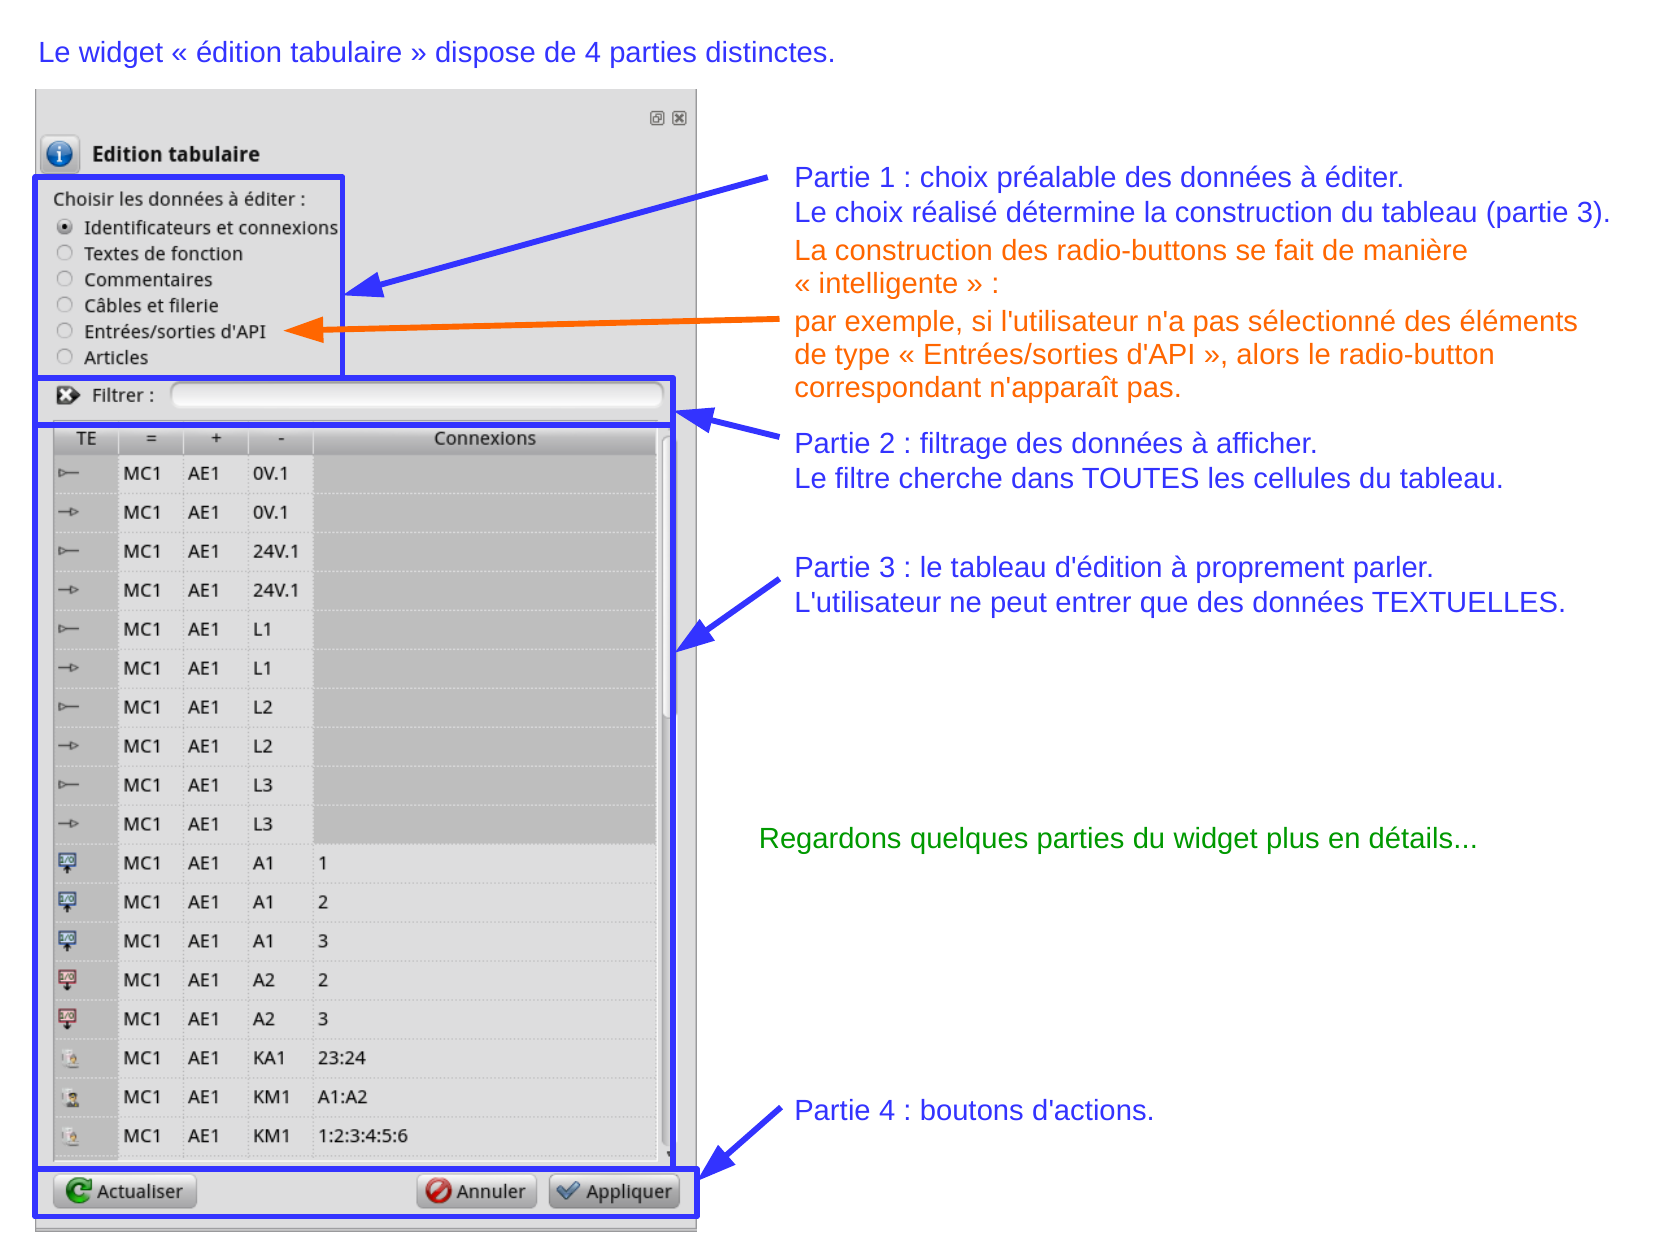

Le widget « édition tabulaire » dispose de 4 parties distinctes.
Partie 1 : choix préalable des données à éditer.
Le choix réalisé détermine la construction du tableau (partie 3).
La construction des radio-buttons se fait de manière « intelligente » :
par exemple, si l'utilisateur n'a pas sélectionné des éléments de type « Entrées/sorties d'API », alors le radio-button correspondant n'apparaît pas.
Partie 2 : filtrage des données à afficher.
Le filtre cherche dans TOUTES les cellules du tableau.
Partie 3 : le tableau d'édition à proprement parler.
L'utilisateur ne peut entrer que des données TEXTUELLES.
Regardons quelques parties du widget plus en détails...
Partie 4 : boutons d'actions.